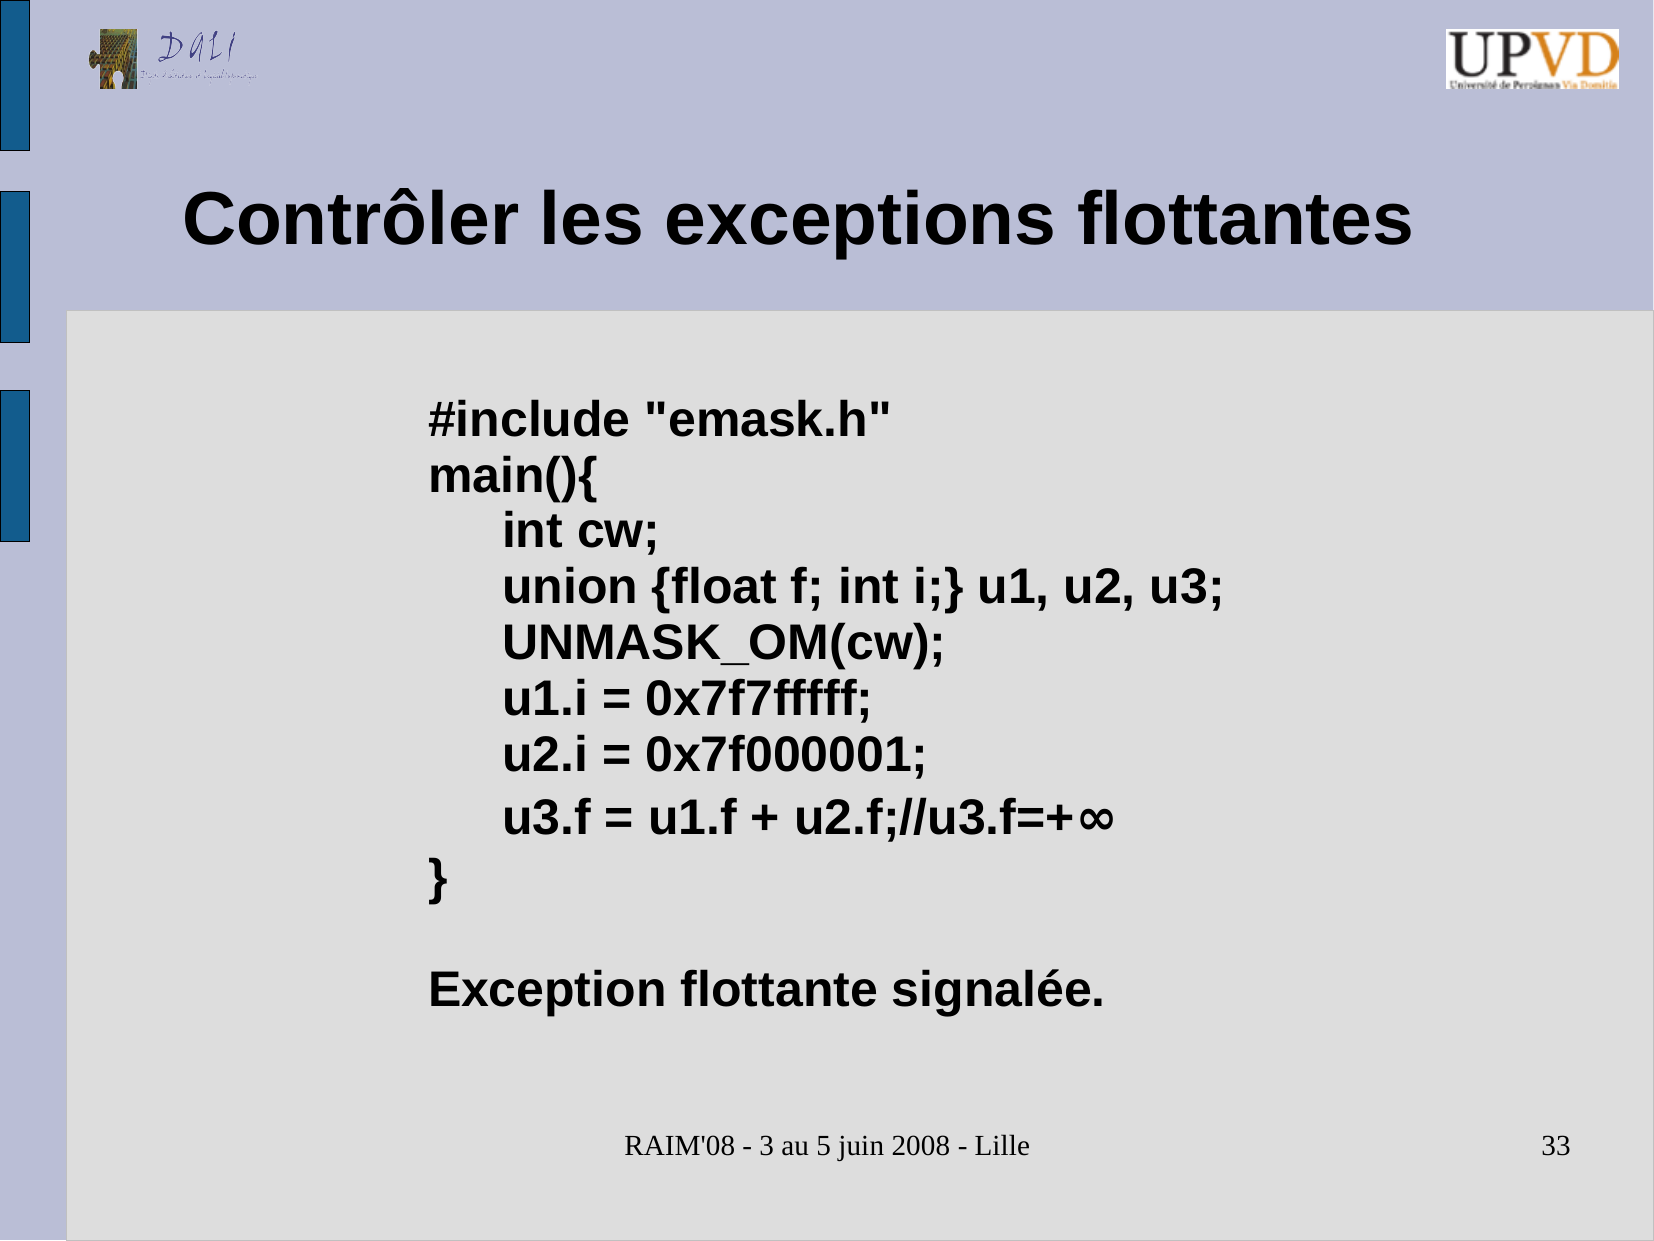

Contrôler les exceptions flottantes
#include "emask.h"
main(){
	int cw;
	union {float f; int i;} u1, u2, u3;
	UNMASK_OM(cw);
	u1.i = 0x7f7fffff;
	u2.i = 0x7f000001;
	u3.f = u1.f + u2.f;//u3.f=+∞
}
Exception flottante signalée.
RAIM'08 - 3 au 5 juin 2008 - Lille
33